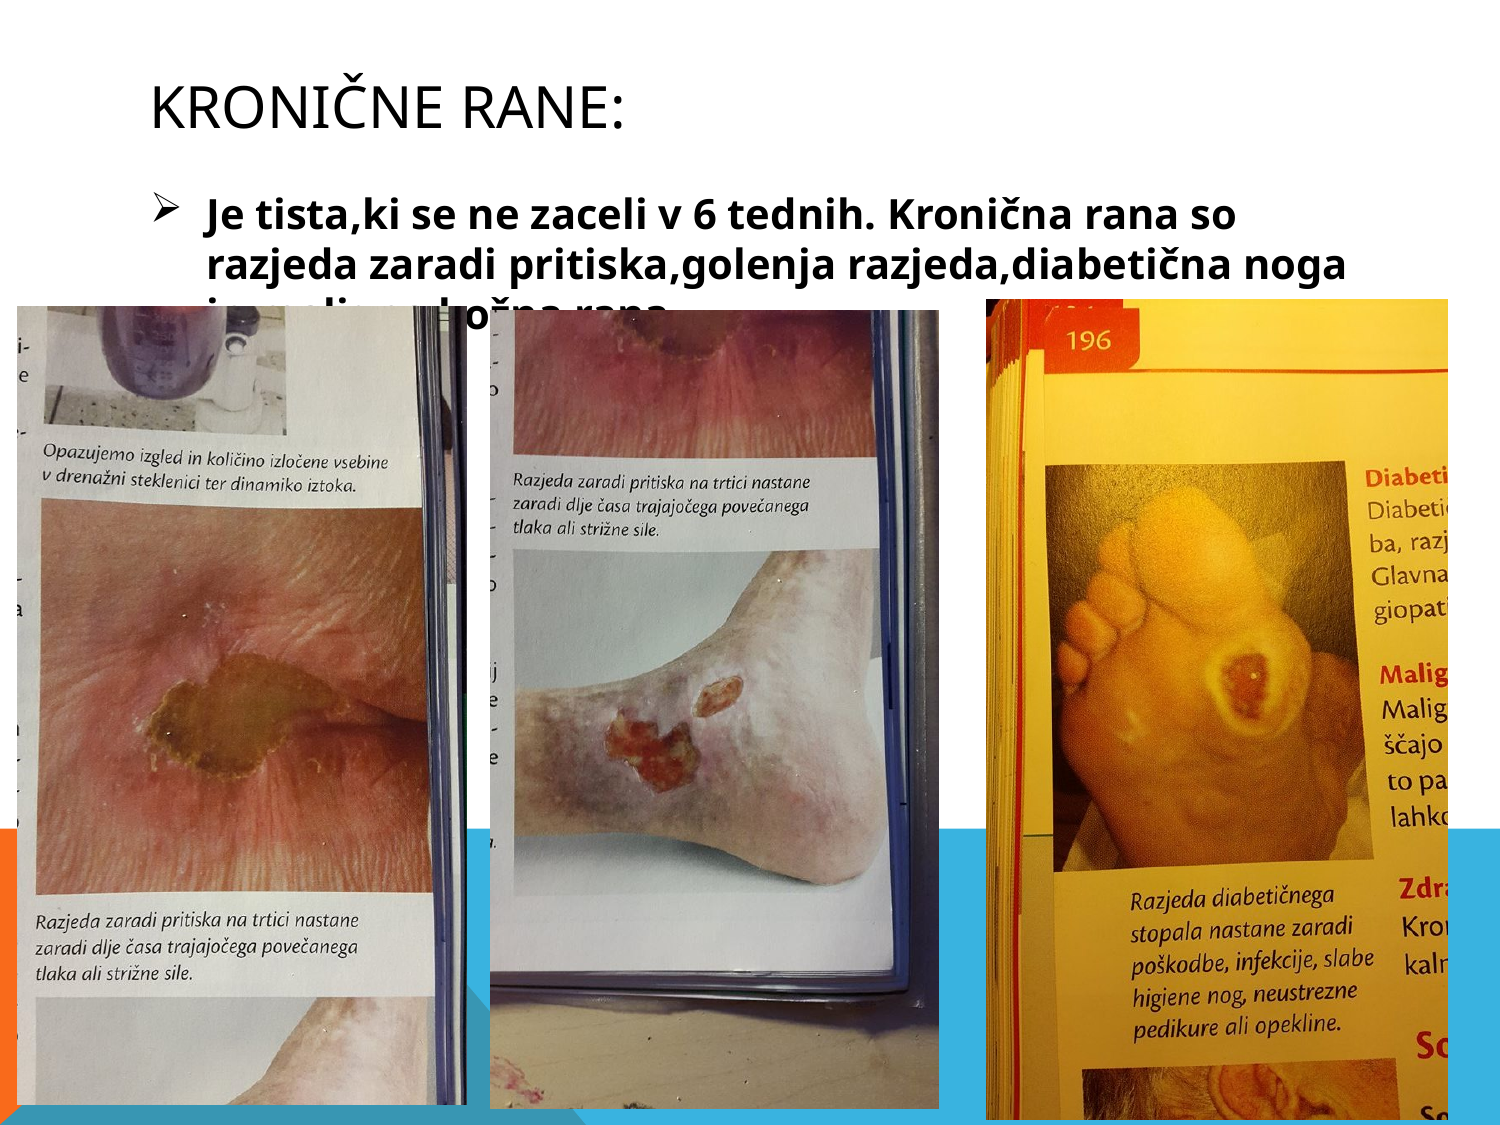

# Kronične rane:
Je tista,ki se ne zaceli v 6 tednih. Kronična rana so razjeda zaradi pritiska,golenja razjeda,diabetična noga in maligna kožna rana.